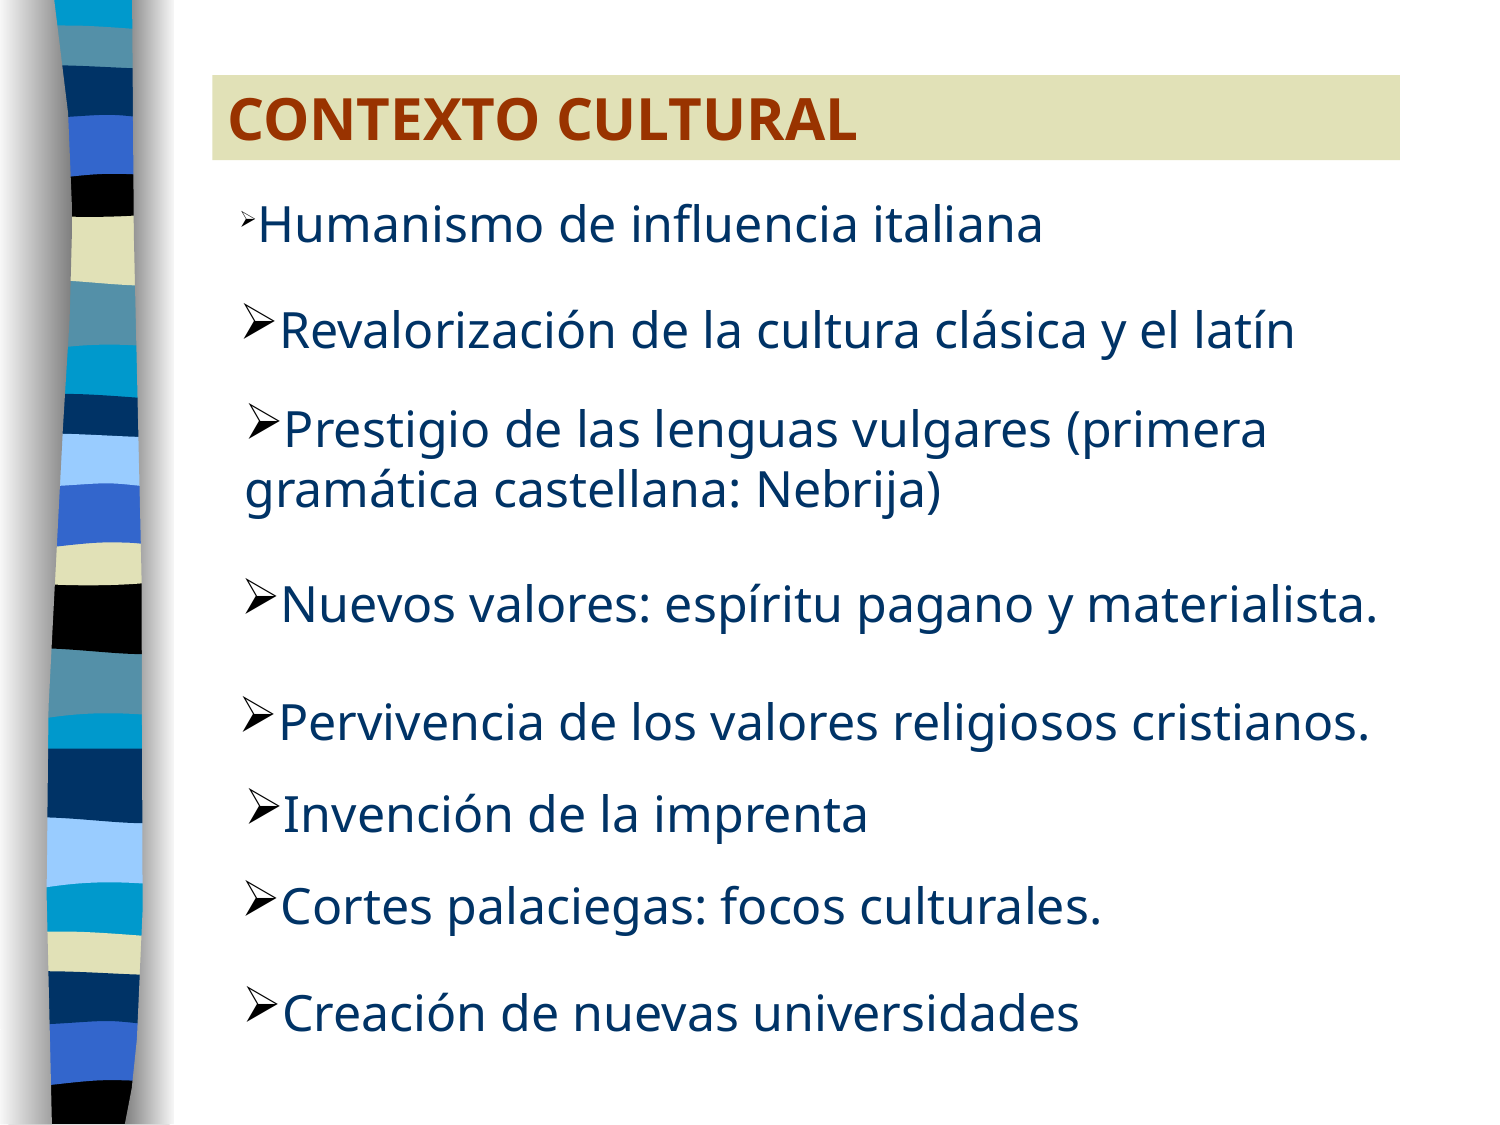

CONTEXTO CULTURAL
Humanismo de influencia italiana
Revalorización de la cultura clásica y el latín
Prestigio de las lenguas vulgares (primera gramática castellana: Nebrija)
Nuevos valores: espíritu pagano y materialista.
Pervivencia de los valores religiosos cristianos.
Invención de la imprenta
Cortes palaciegas: focos culturales.
Creación de nuevas universidades